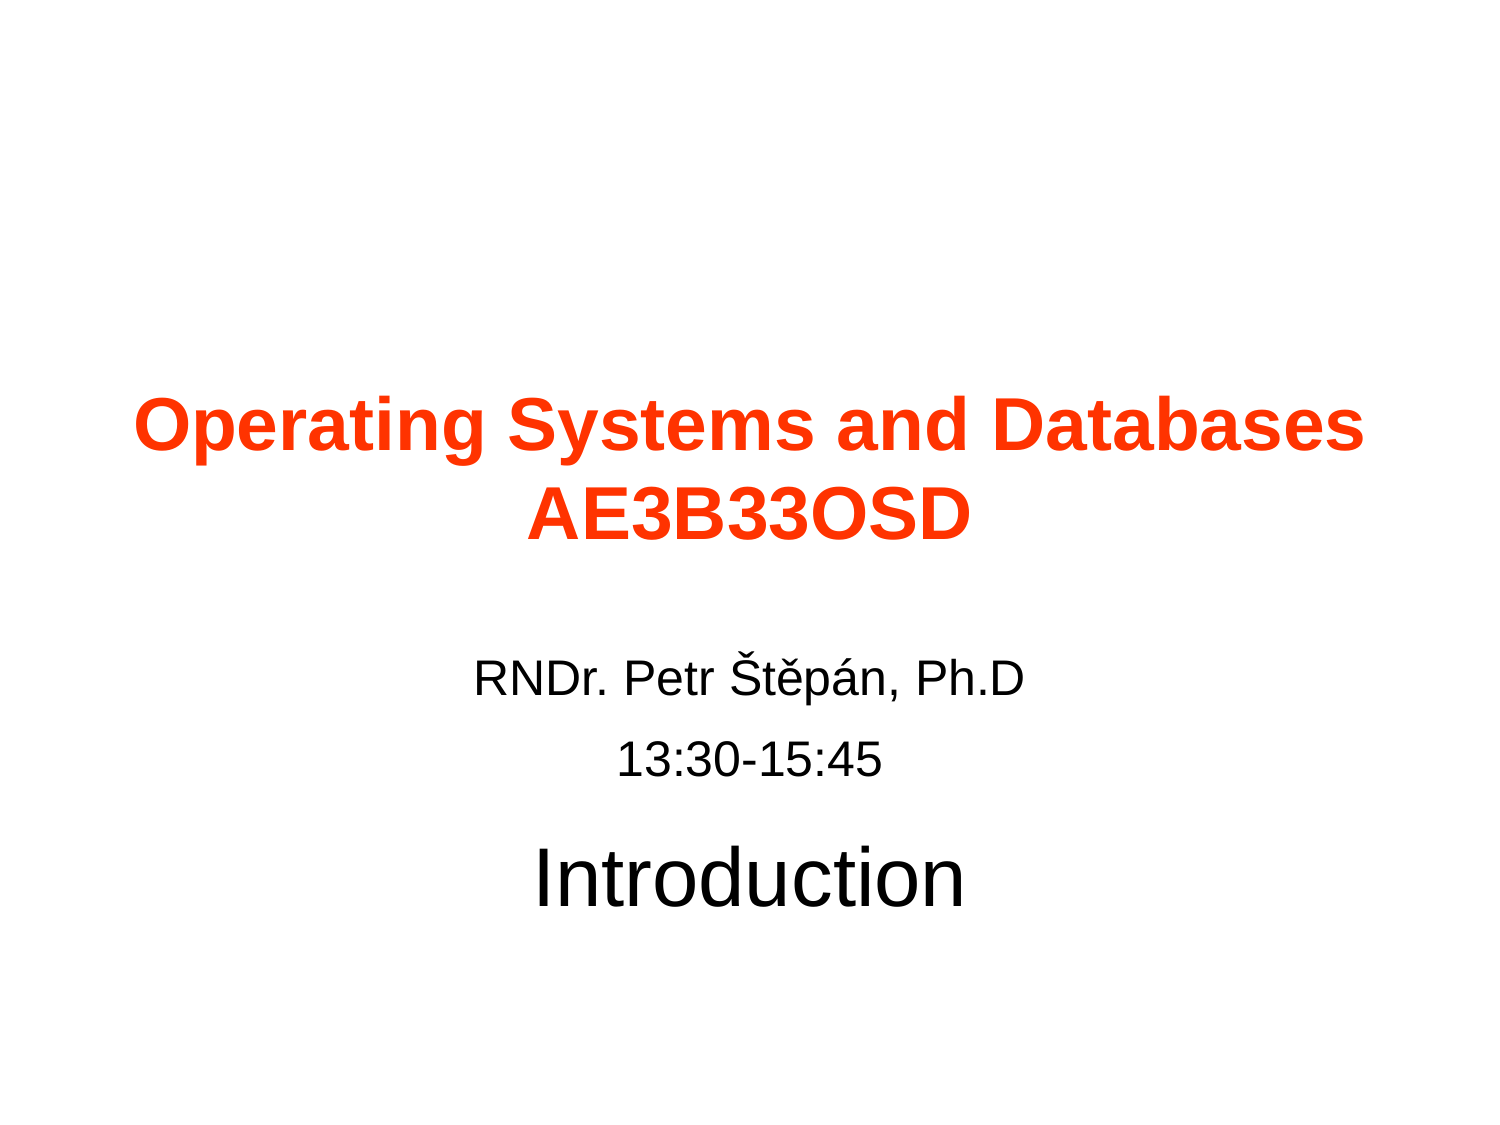

# Operating Systems and Databases AE3B33OSD
RNDr. Petr Štěpán, Ph.D
13:30-15:45
Introduction